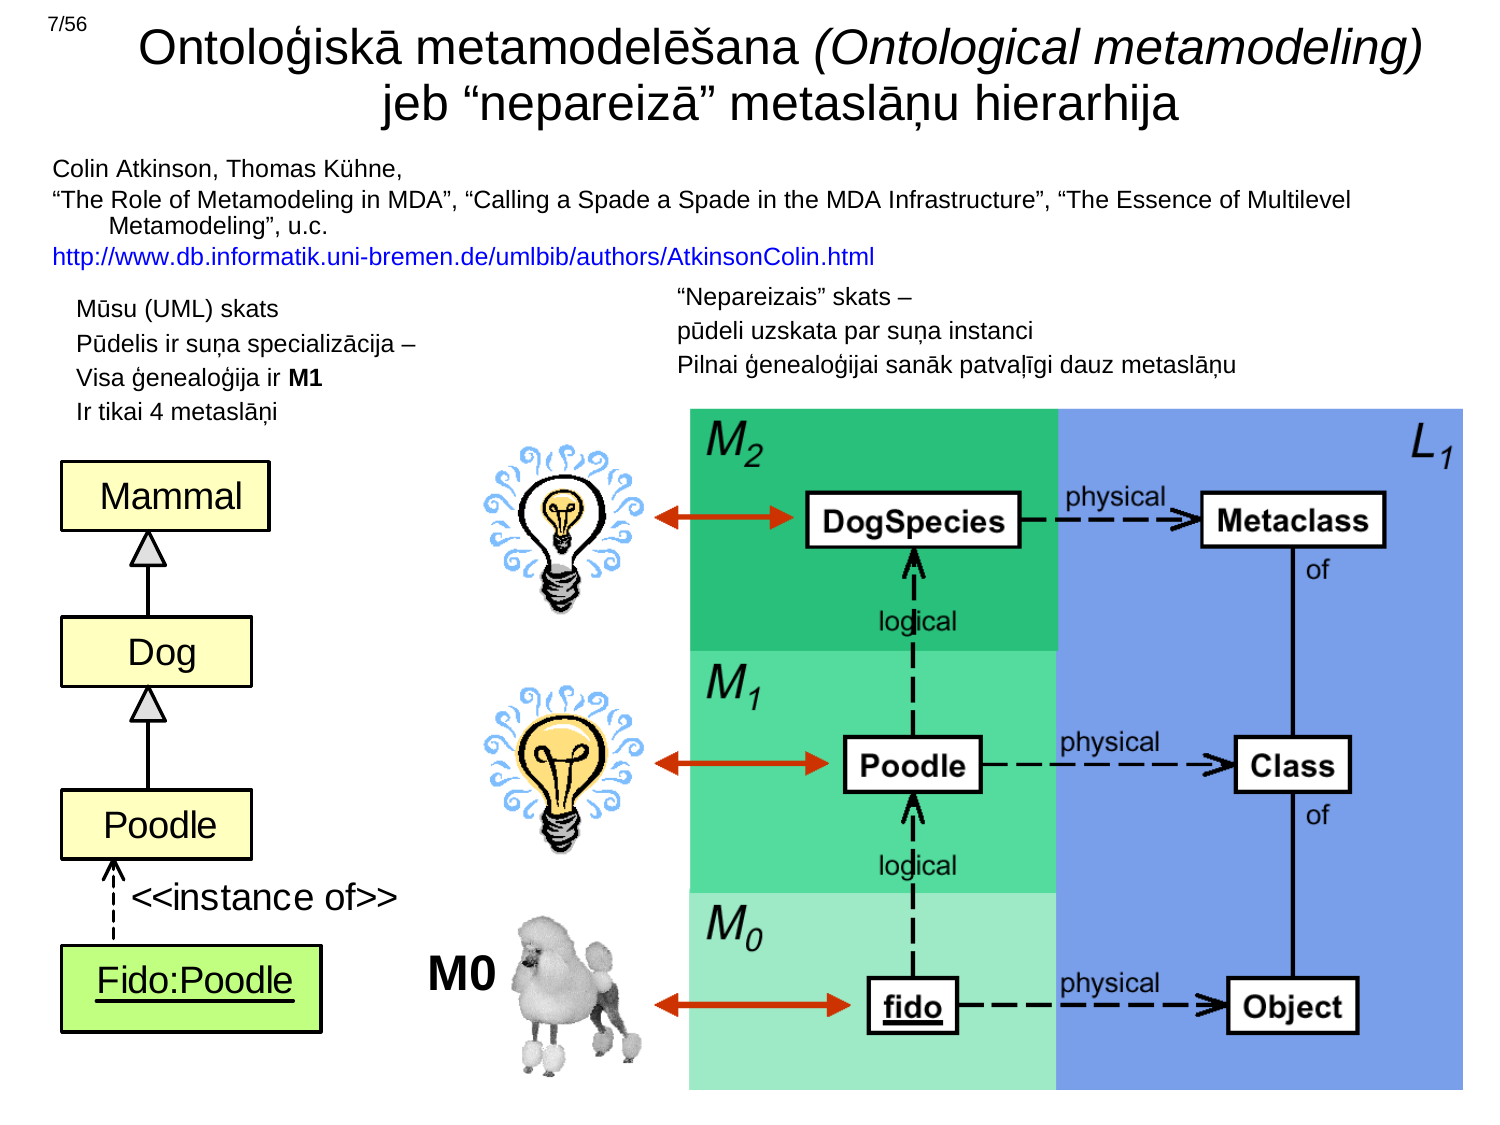

# Ontoloģiskā metamodelēšana (Ontological metamodeling) jeb “nepareizā” metaslāņu hierarhija
7
Colin Atkinson, Thomas Kühne,
“The Role of Metamodeling in MDA”, “Calling a Spade a Spade in the MDA Infrastructure”, “The Essence of Multilevel Metamodeling”, u.c.
http://www.db.informatik.uni-bremen.de/umlbib/authors/AtkinsonColin.html
“Nepareizais” skats –
pūdeli uzskata par suņa instanci
Pilnai ģenealoģijai sanāk patvaļīgi dauz metaslāņu
Mūsu (UML) skats
Pūdelis ir suņa specializācija –
Visa ģenealoģija ir M1
Ir tikai 4 metaslāņi
M0